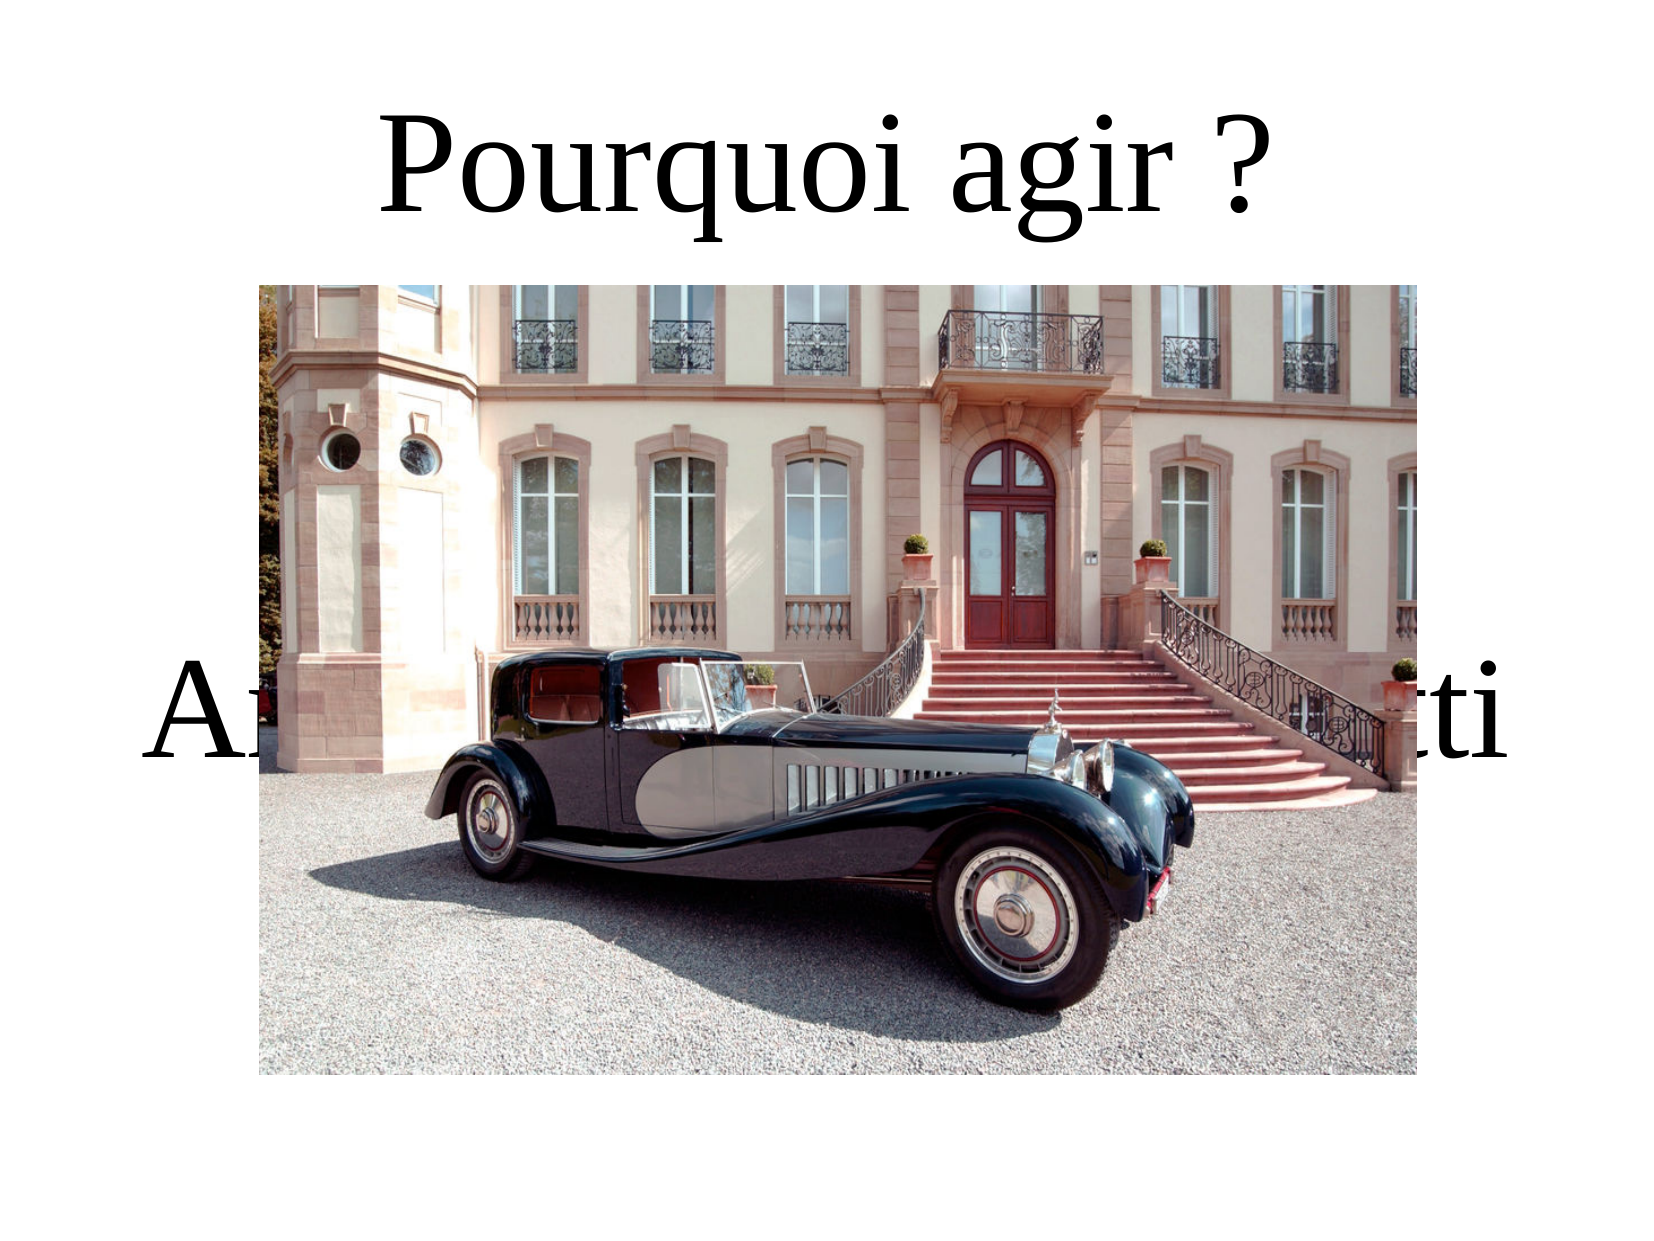

# Pourquoi agir ?
Argument de la Bugatti